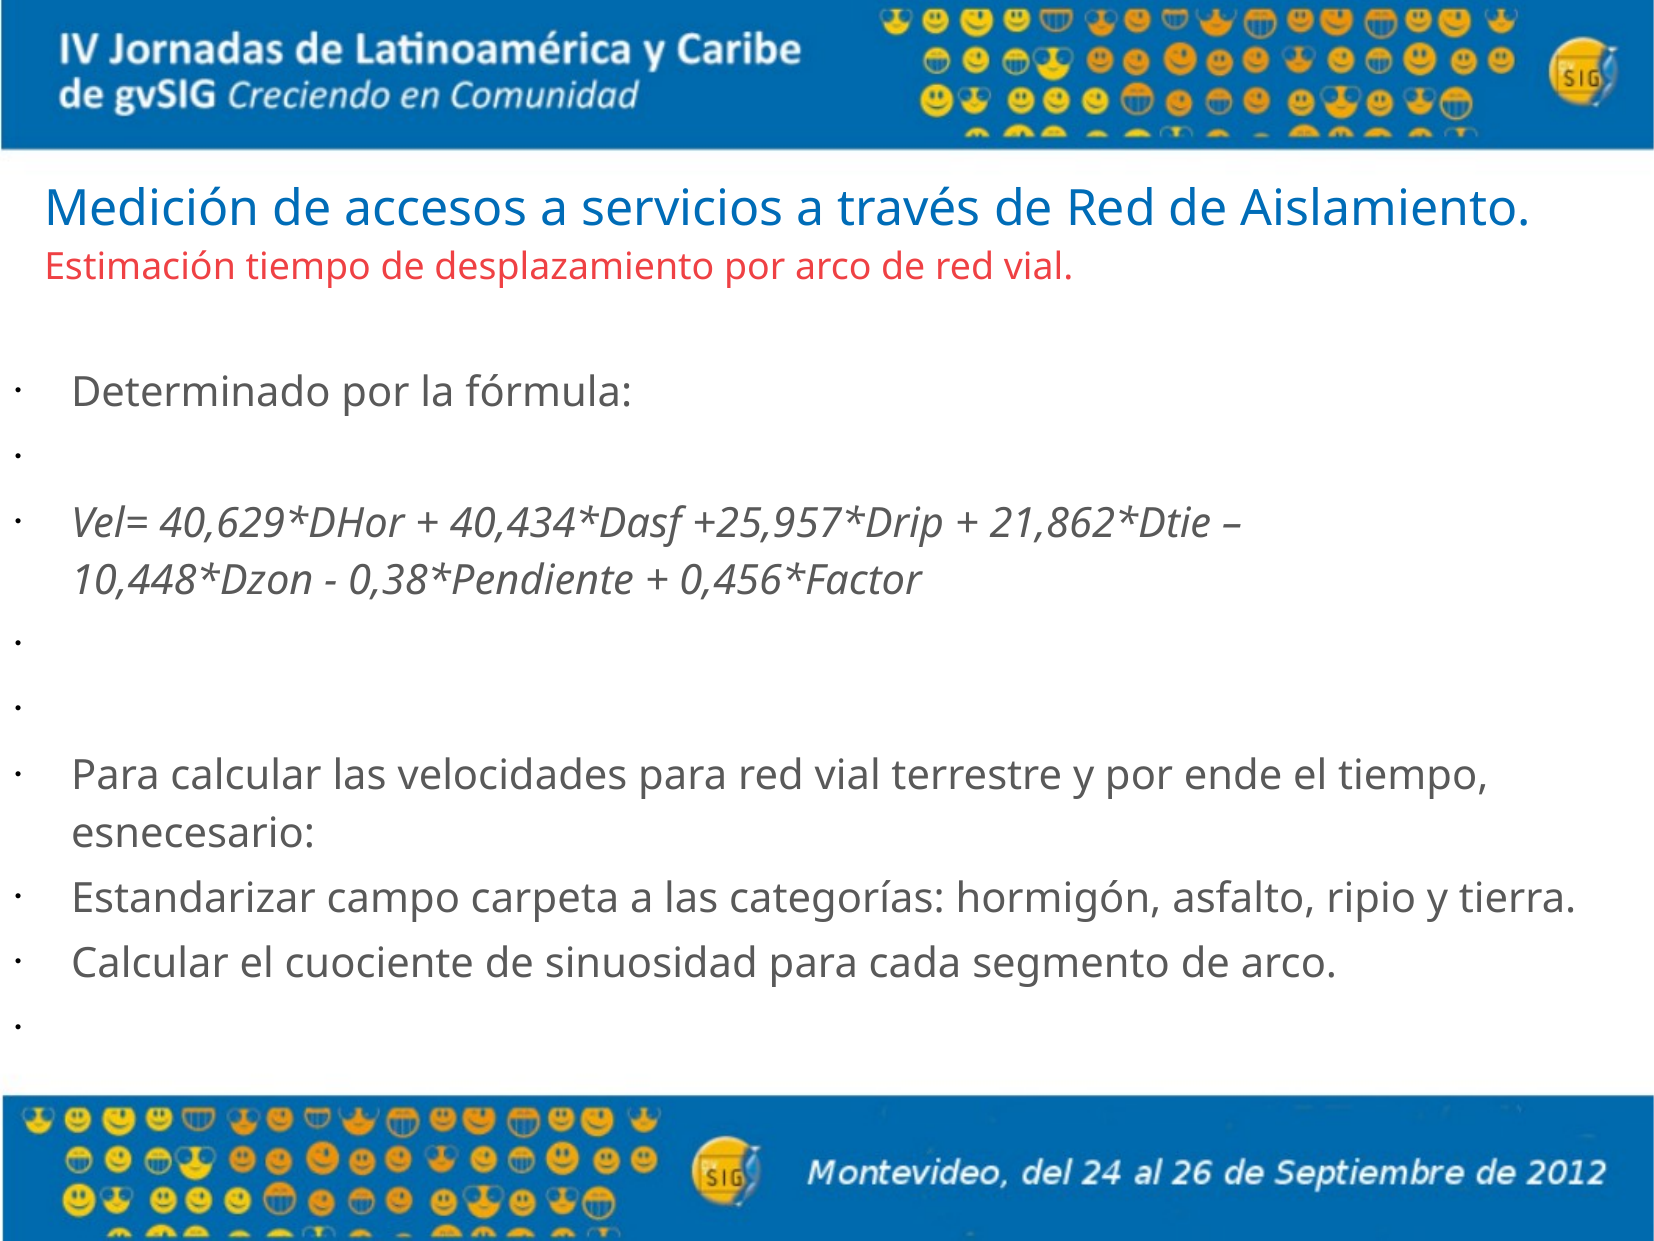

# Medición de accesos a servicios a través de Red de Aislamiento. Estimación tiempo de desplazamiento por arco de red vial.
Determinado por la fórmula:
Vel= 40,629*DHor + 40,434*Dasf +25,957*Drip + 21,862*Dtie – 	 10,448*Dzon - 0,38*Pendiente + 0,456*Factor
Para calcular las velocidades para red vial terrestre y por ende el tiempo, esnecesario:
Estandarizar campo carpeta a las categorías: hormigón, asfalto, ripio y tierra.
Calcular el cuociente de sinuosidad para cada segmento de arco.